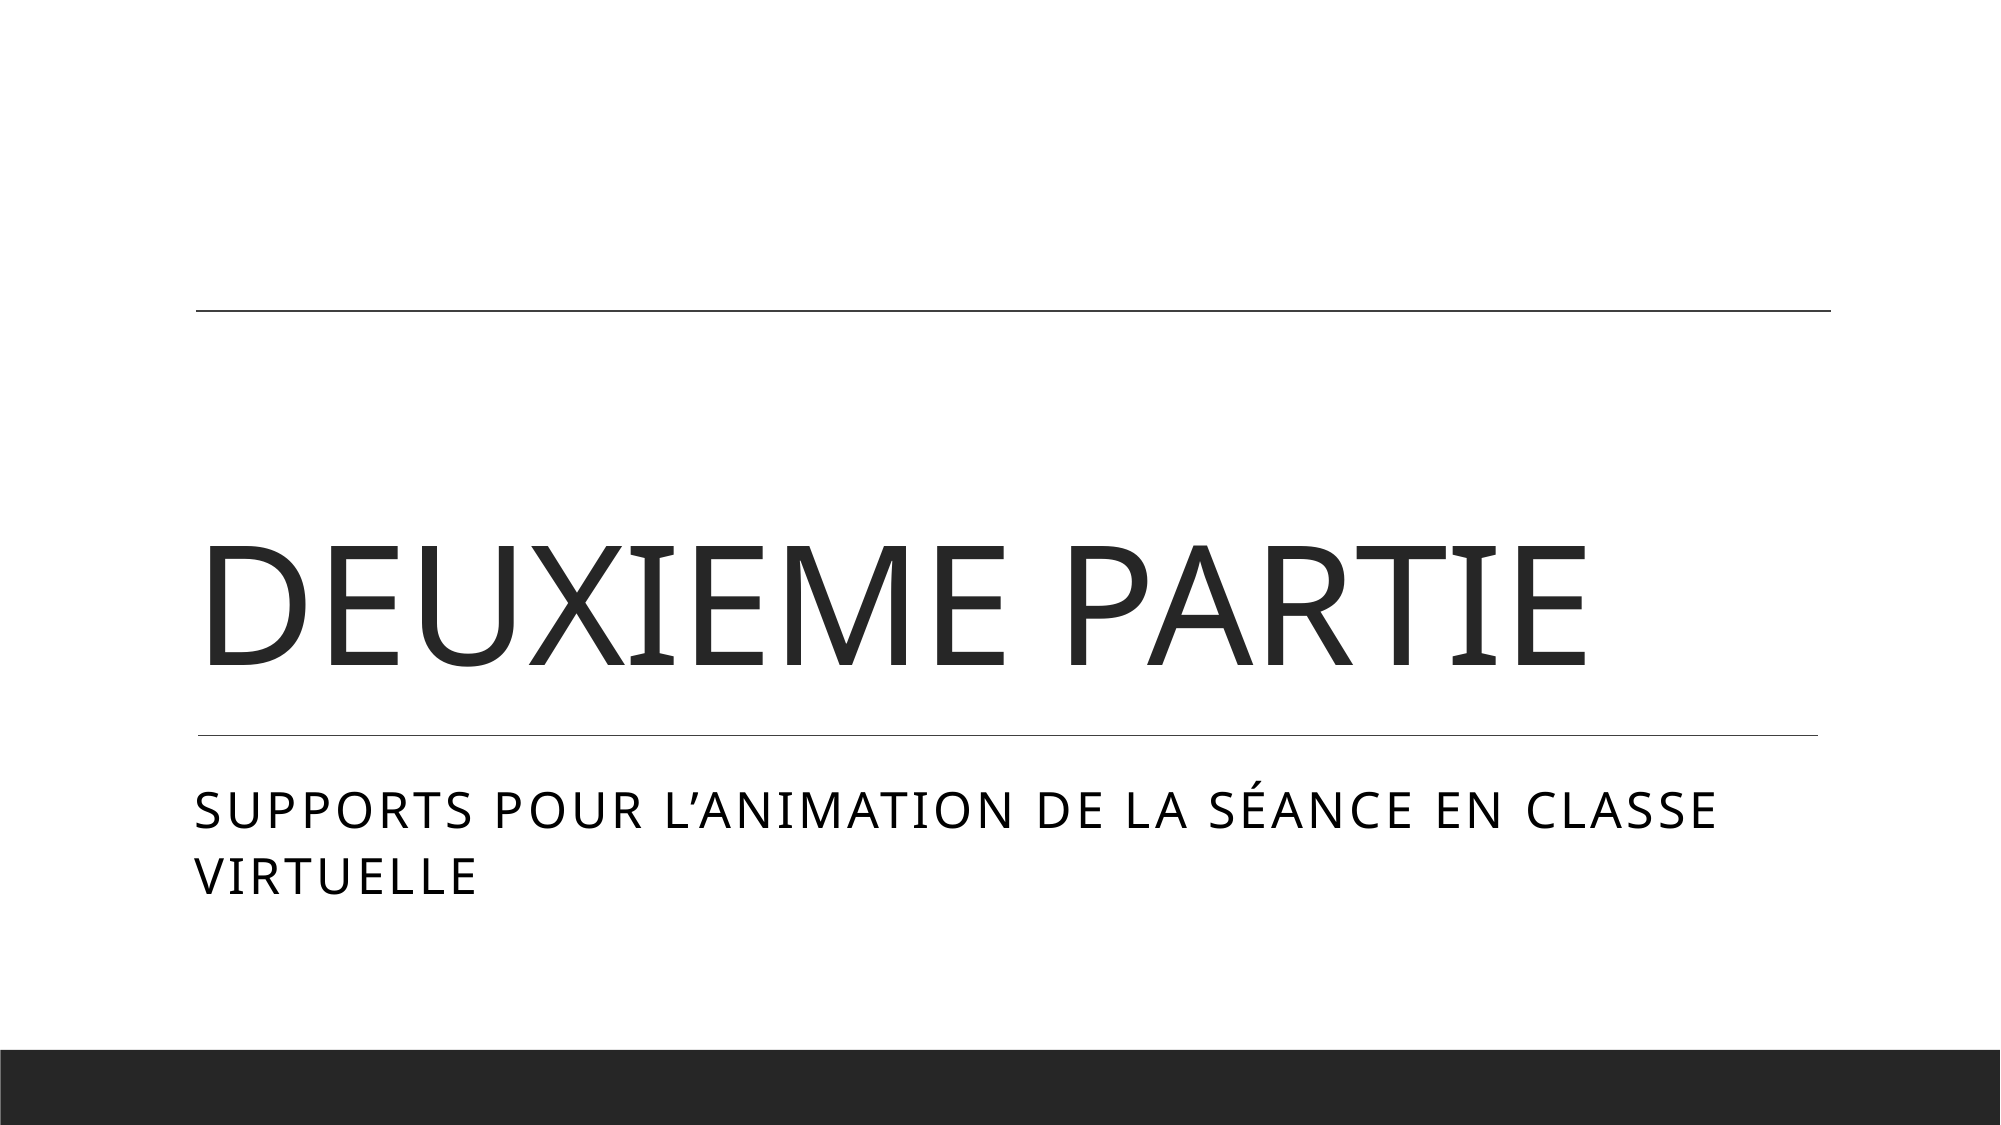

DEUXIEME PARTIE
Supports pour l’animation de la séance en classe virtuelle